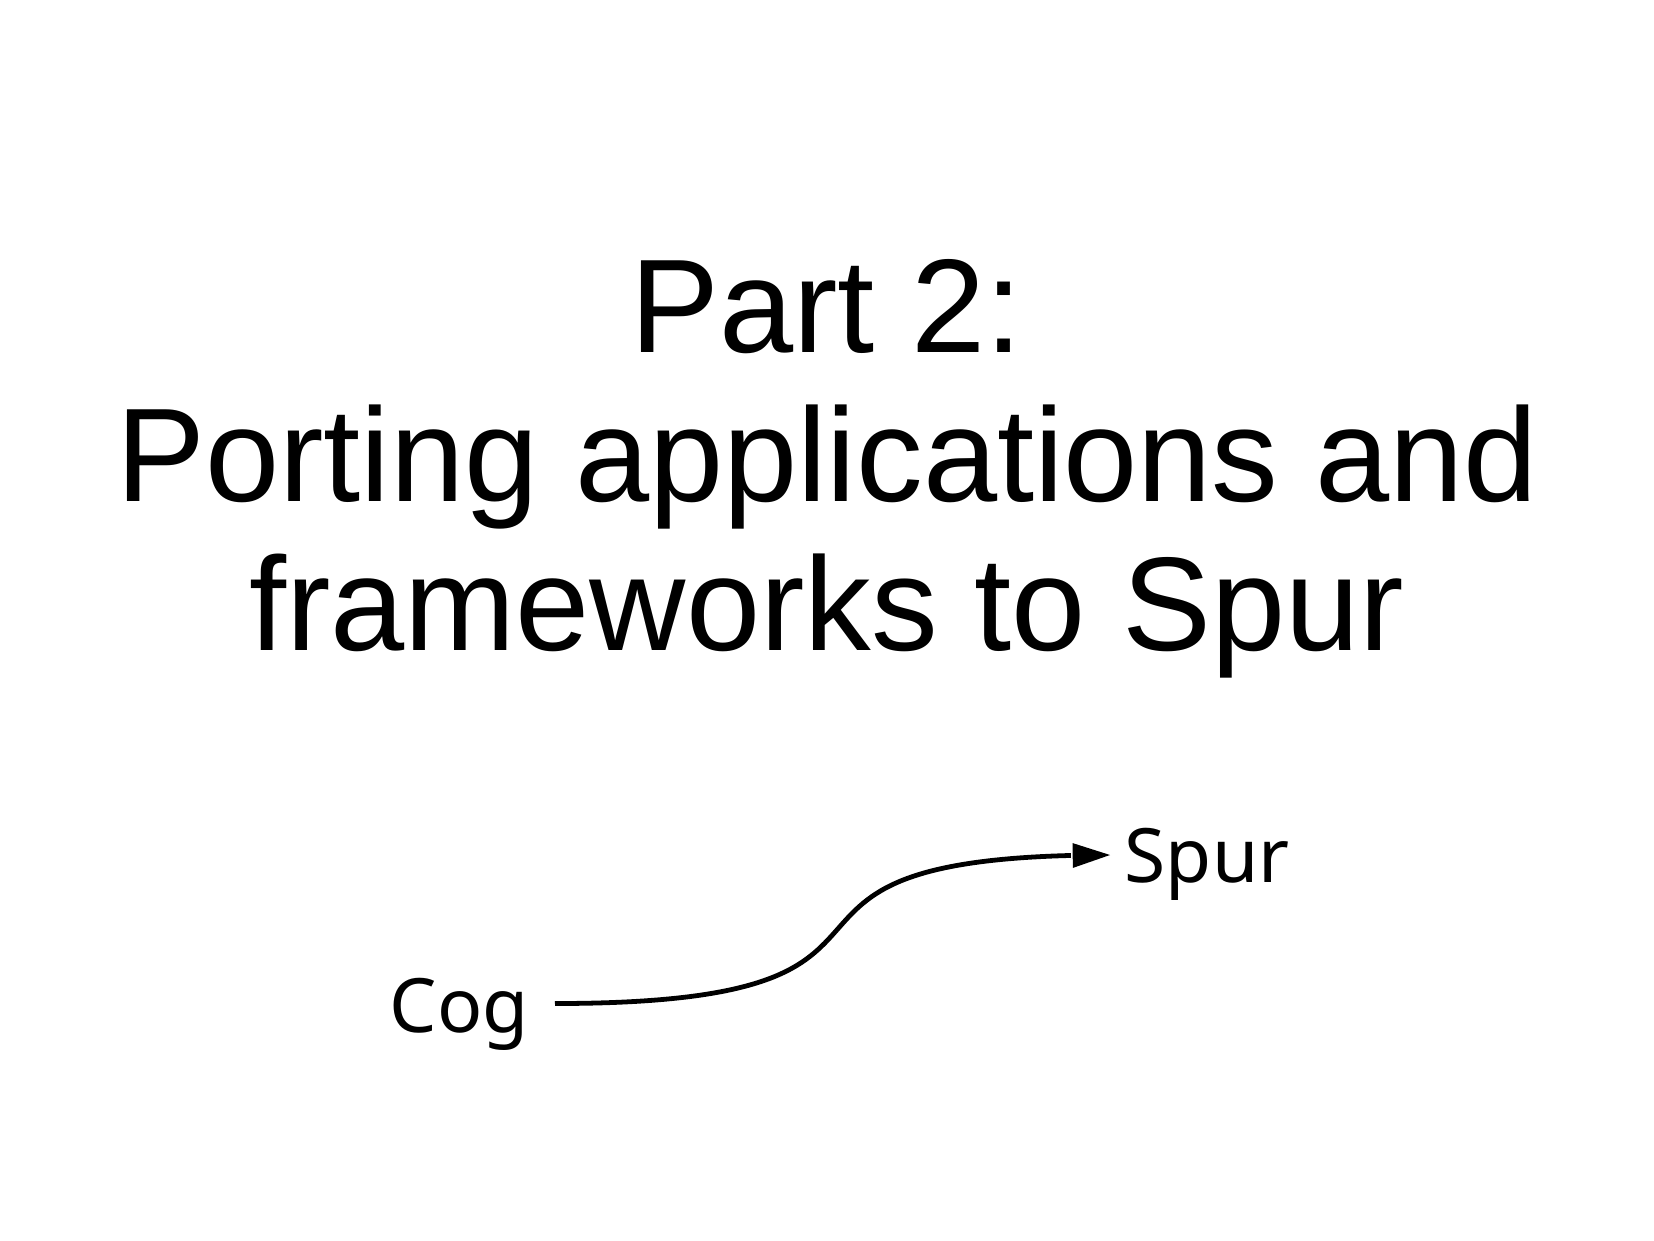

# Part 2:
Porting applications and frameworks to Spur
Spur
Cog